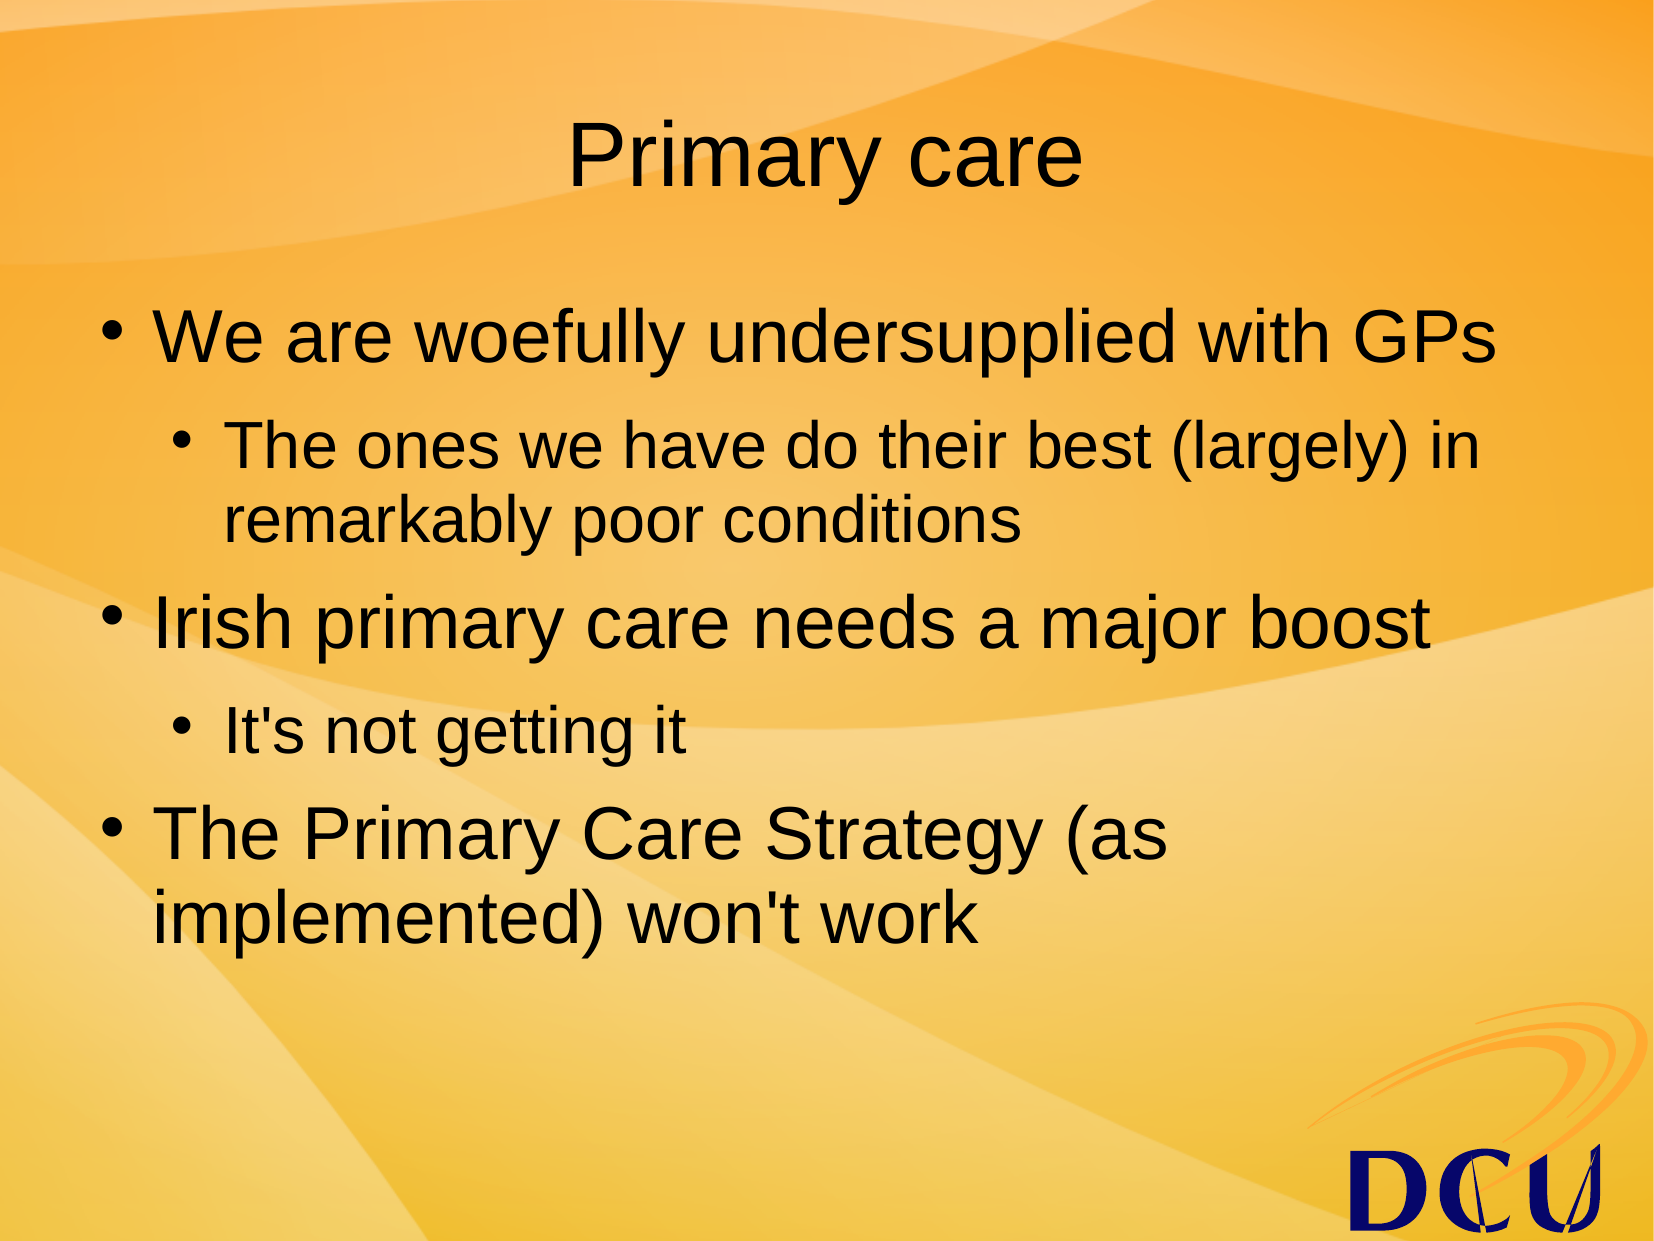

# Primary care
We are woefully undersupplied with GPs
The ones we have do their best (largely) in remarkably poor conditions
Irish primary care needs a major boost
It's not getting it
The Primary Care Strategy (as implemented) won't work